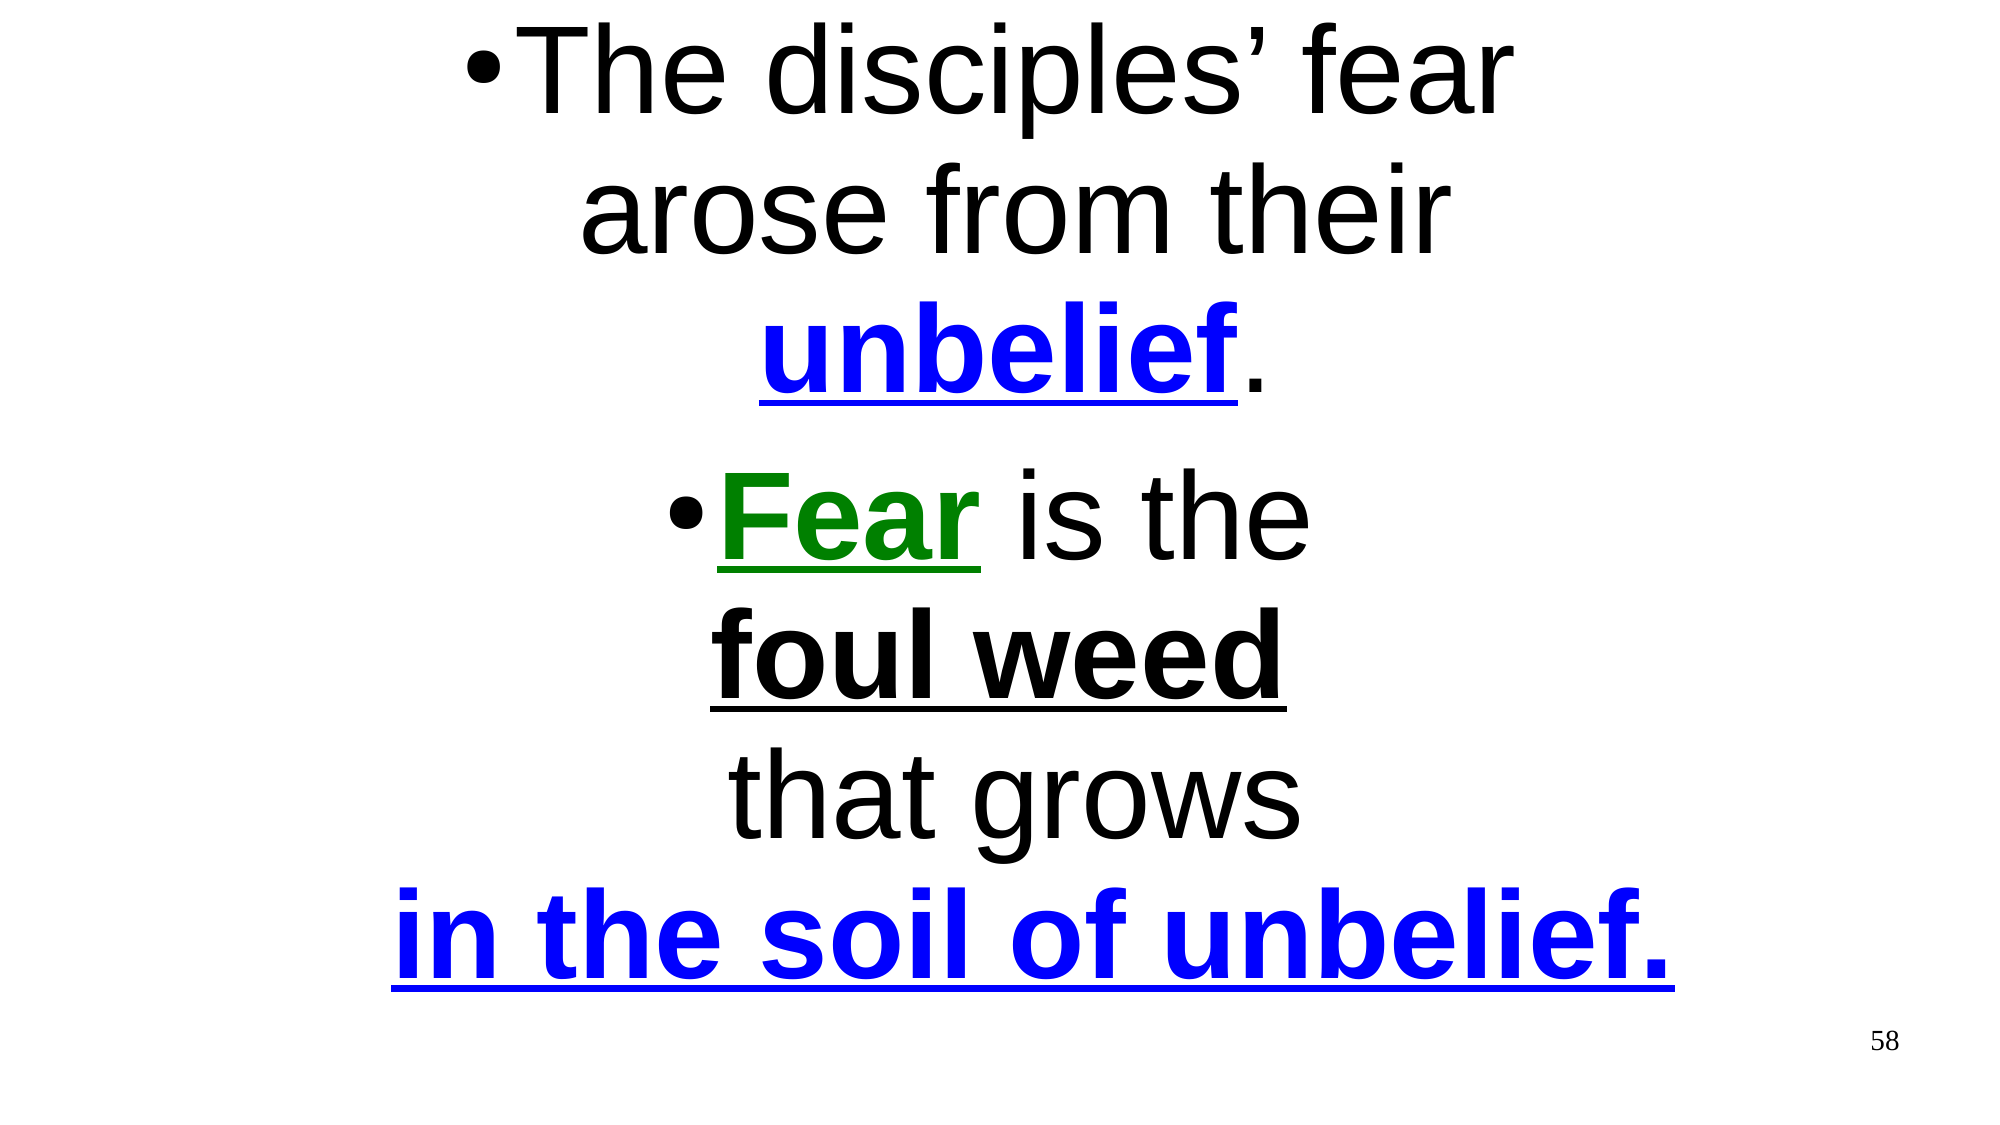

# The disciples’ fear arose from their unbelief.
Fear is the
foul weed
that grows
in the soil of unbelief.
58